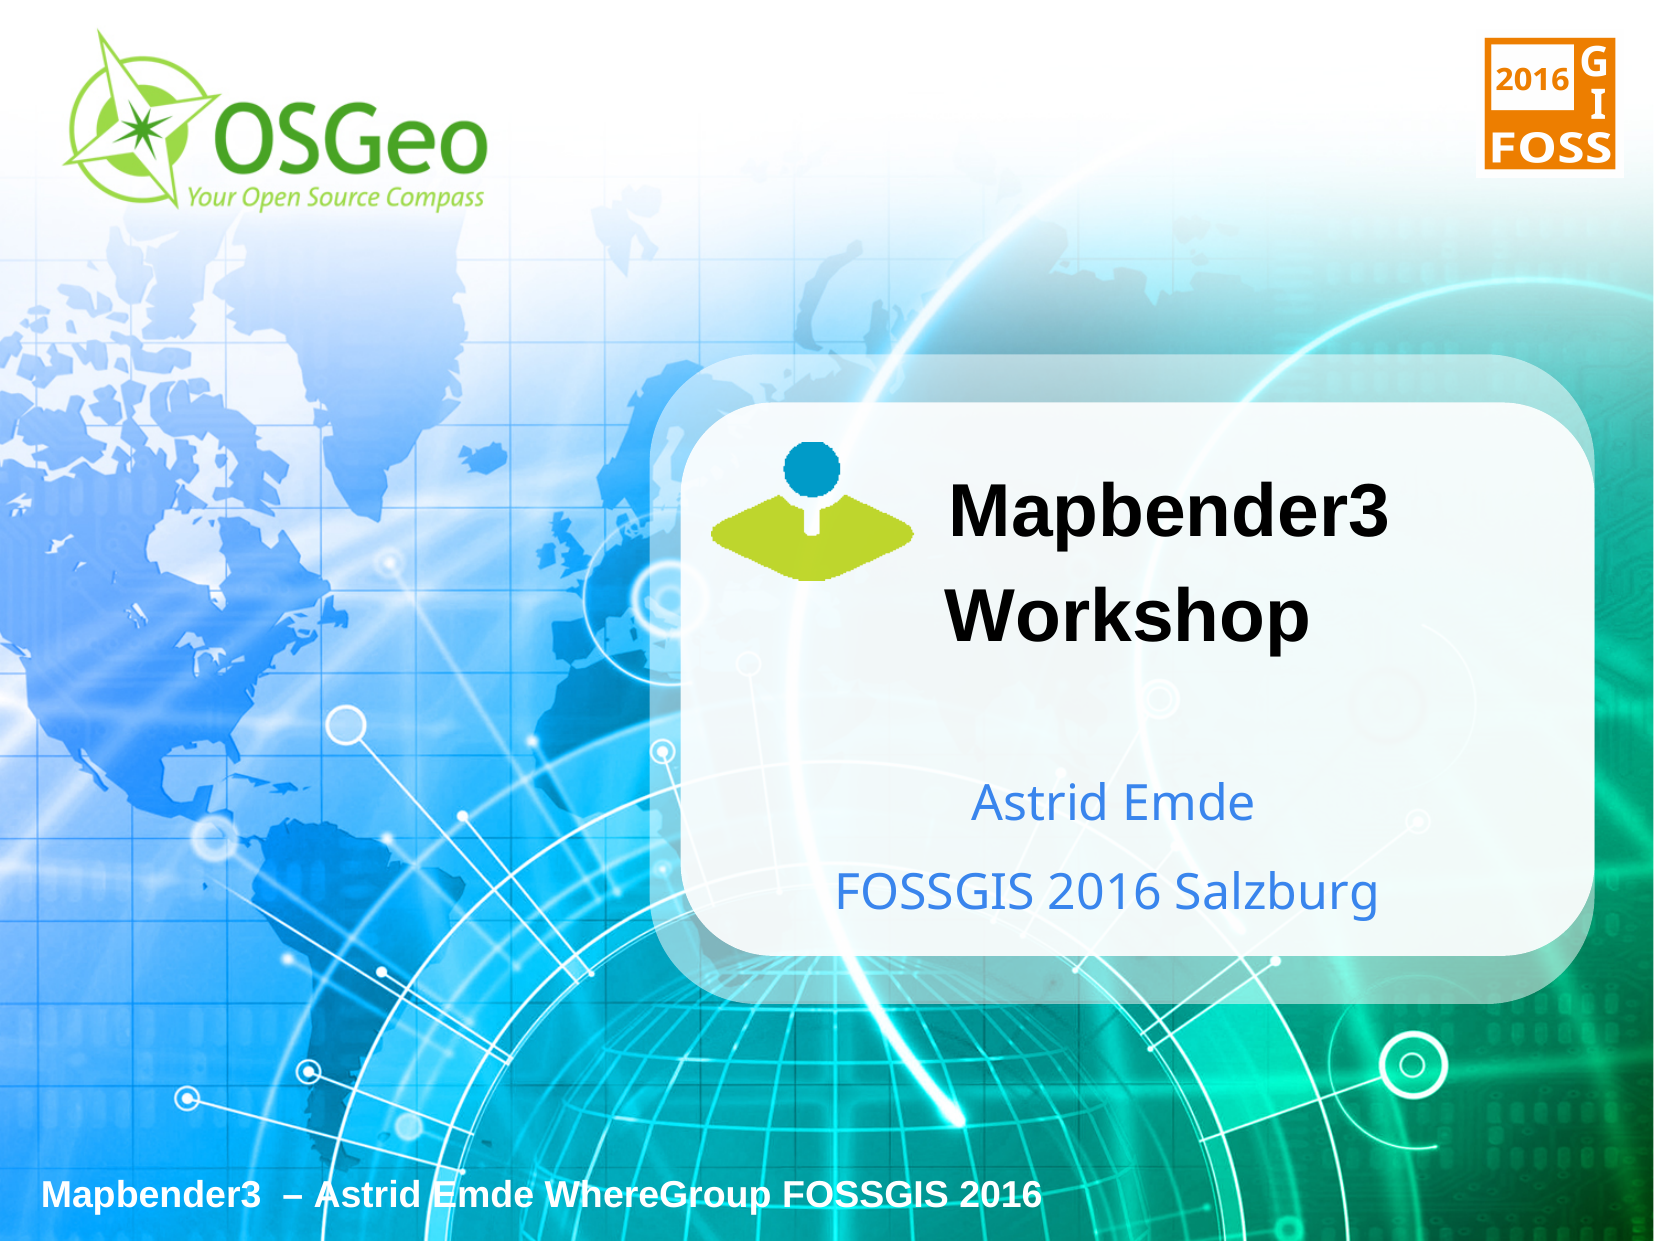

Mapbender3
 Workshop
 Astrid Emde
FOSSGIS 2016 Salzburg